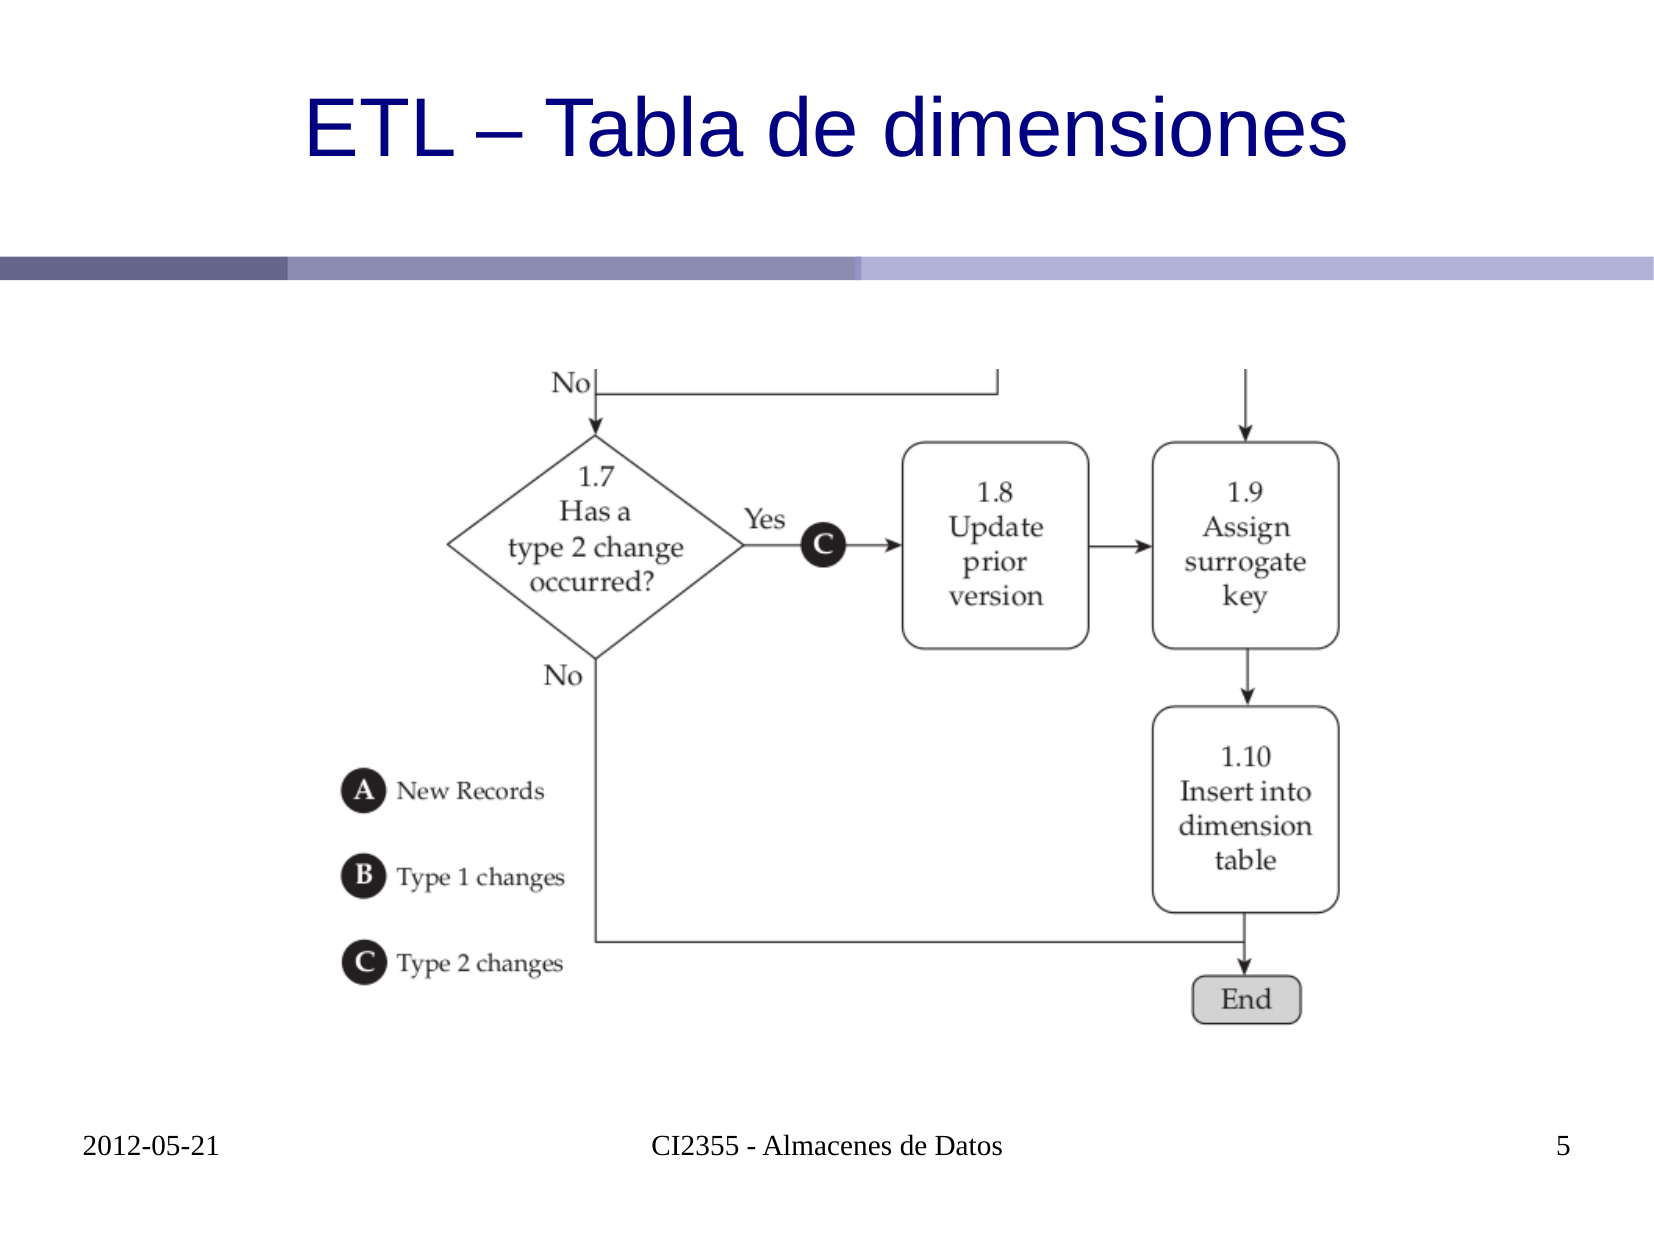

# ETL – Tabla de dimensiones
2012-05-21
CI2355 - Almacenes de Datos
5